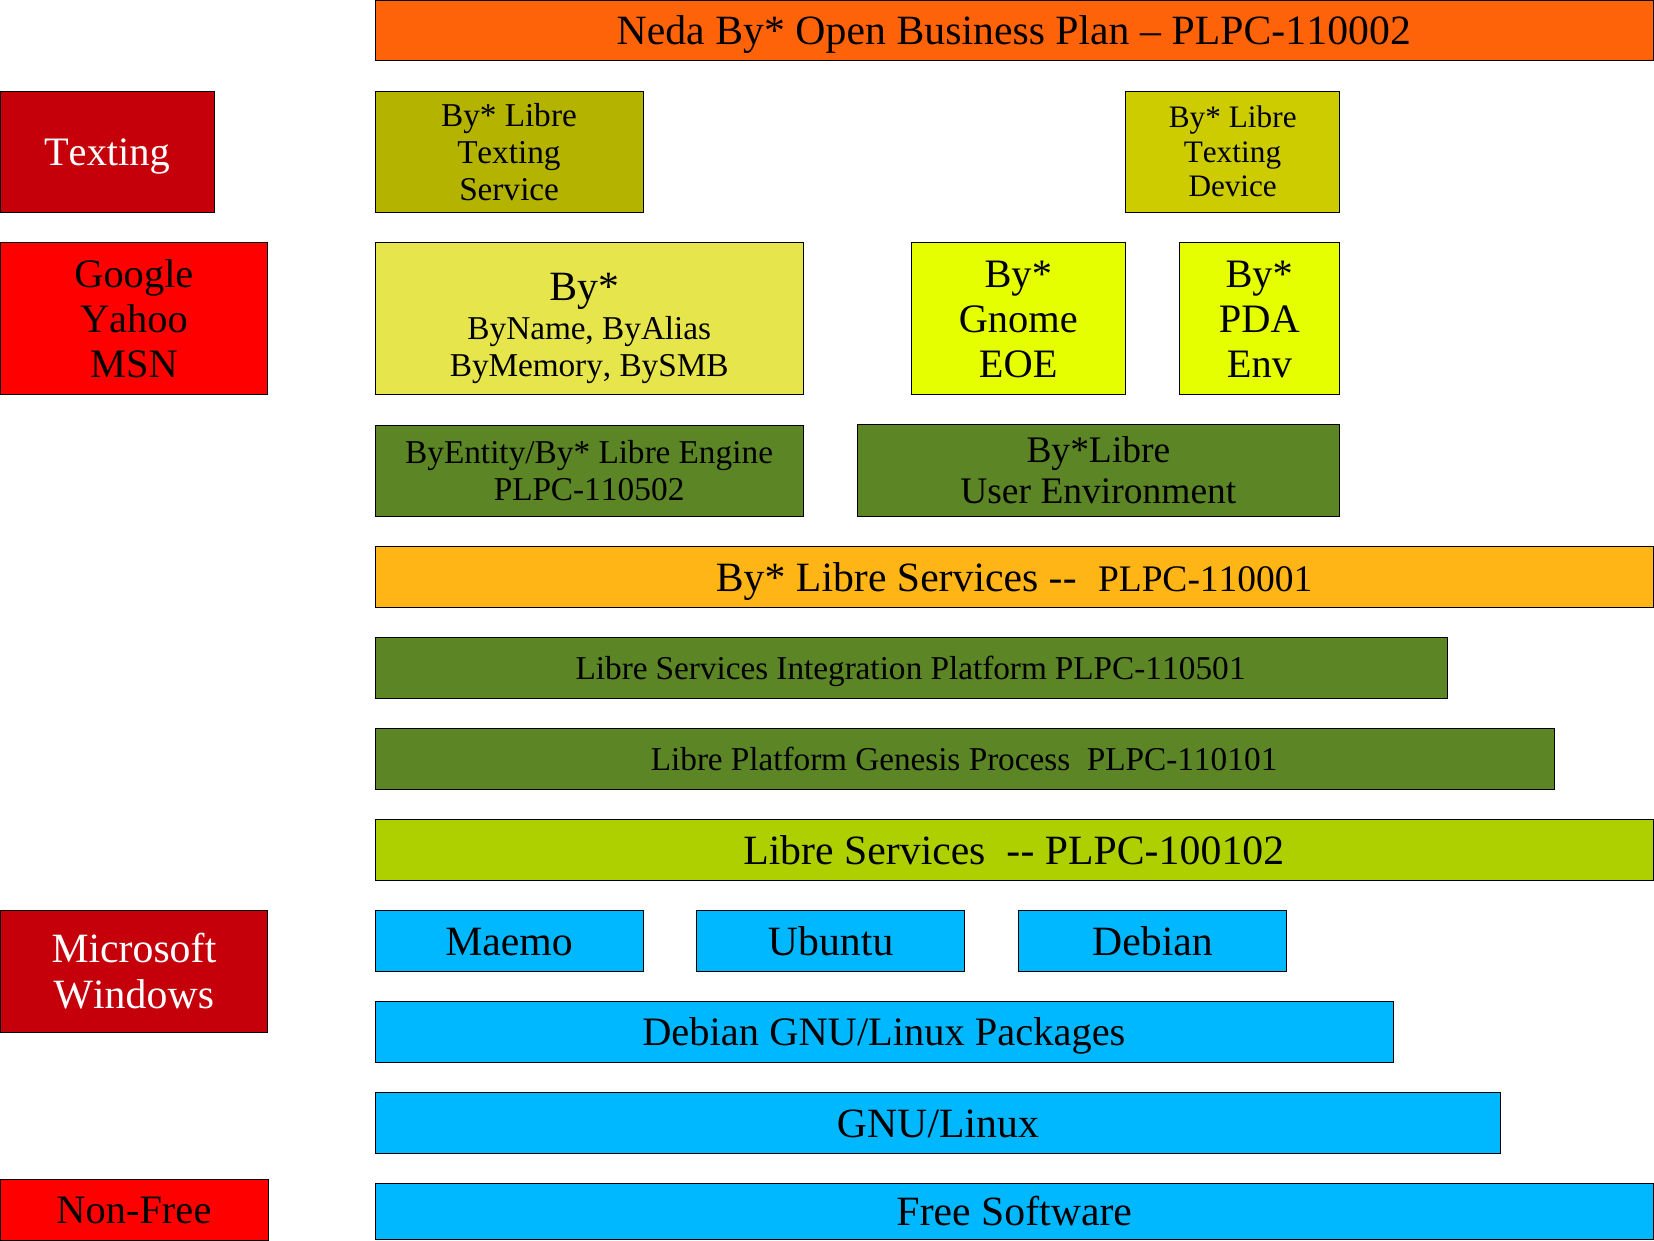

Neda By* Open Business Plan – PLPC-110002
Texting
By* Libre
Texting
Service
By* Libre
Texting
Device
Google
Yahoo
MSN
By*
Gnome
EOE
By*
PDA
Env
By*
ByName, ByAlias
ByMemory, BySMB
By*Libre
User Environment
ByEntity/By* Libre Engine
PLPC-110502
By* Libre Services -- PLPC-110001
Libre Services Integration Platform PLPC-110501
Libre Platform Genesis Process PLPC-110101
Libre Services -- PLPC-100102
Microsoft
Windows
Maemo
Ubuntu
Debian
Debian GNU/Linux Packages
GNU/Linux
Non-Free
Free Software